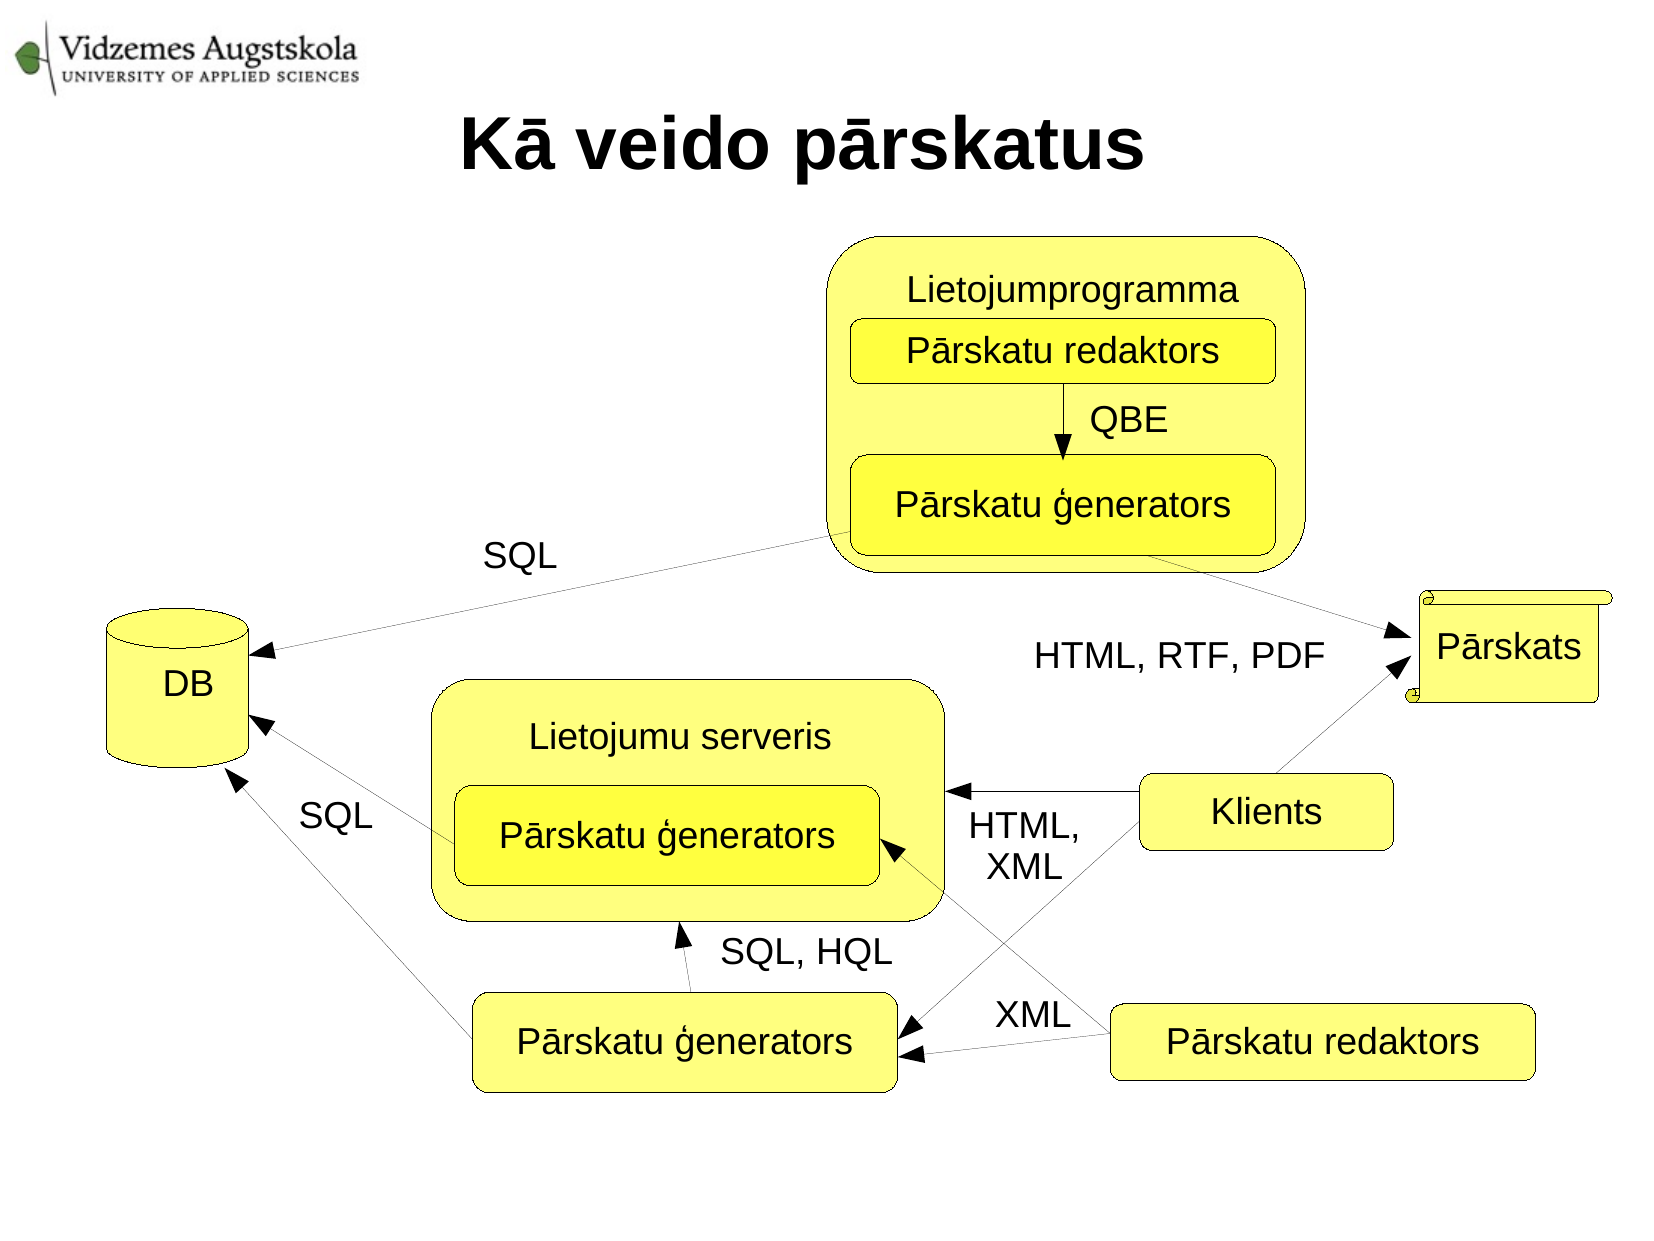

# Kā veido pārskatus
Lietojumprogramma
Pārskatu redaktors
QBE
Pārskatu ģenerators
SQL
Pārskats
HTML, RTF, PDF
DB
Lietojumu serveris
Klients
Pārskatu ģenerators
SQL
HTML, XML
SQL, HQL
XML
Pārskatu ģenerators
Pārskatu redaktors